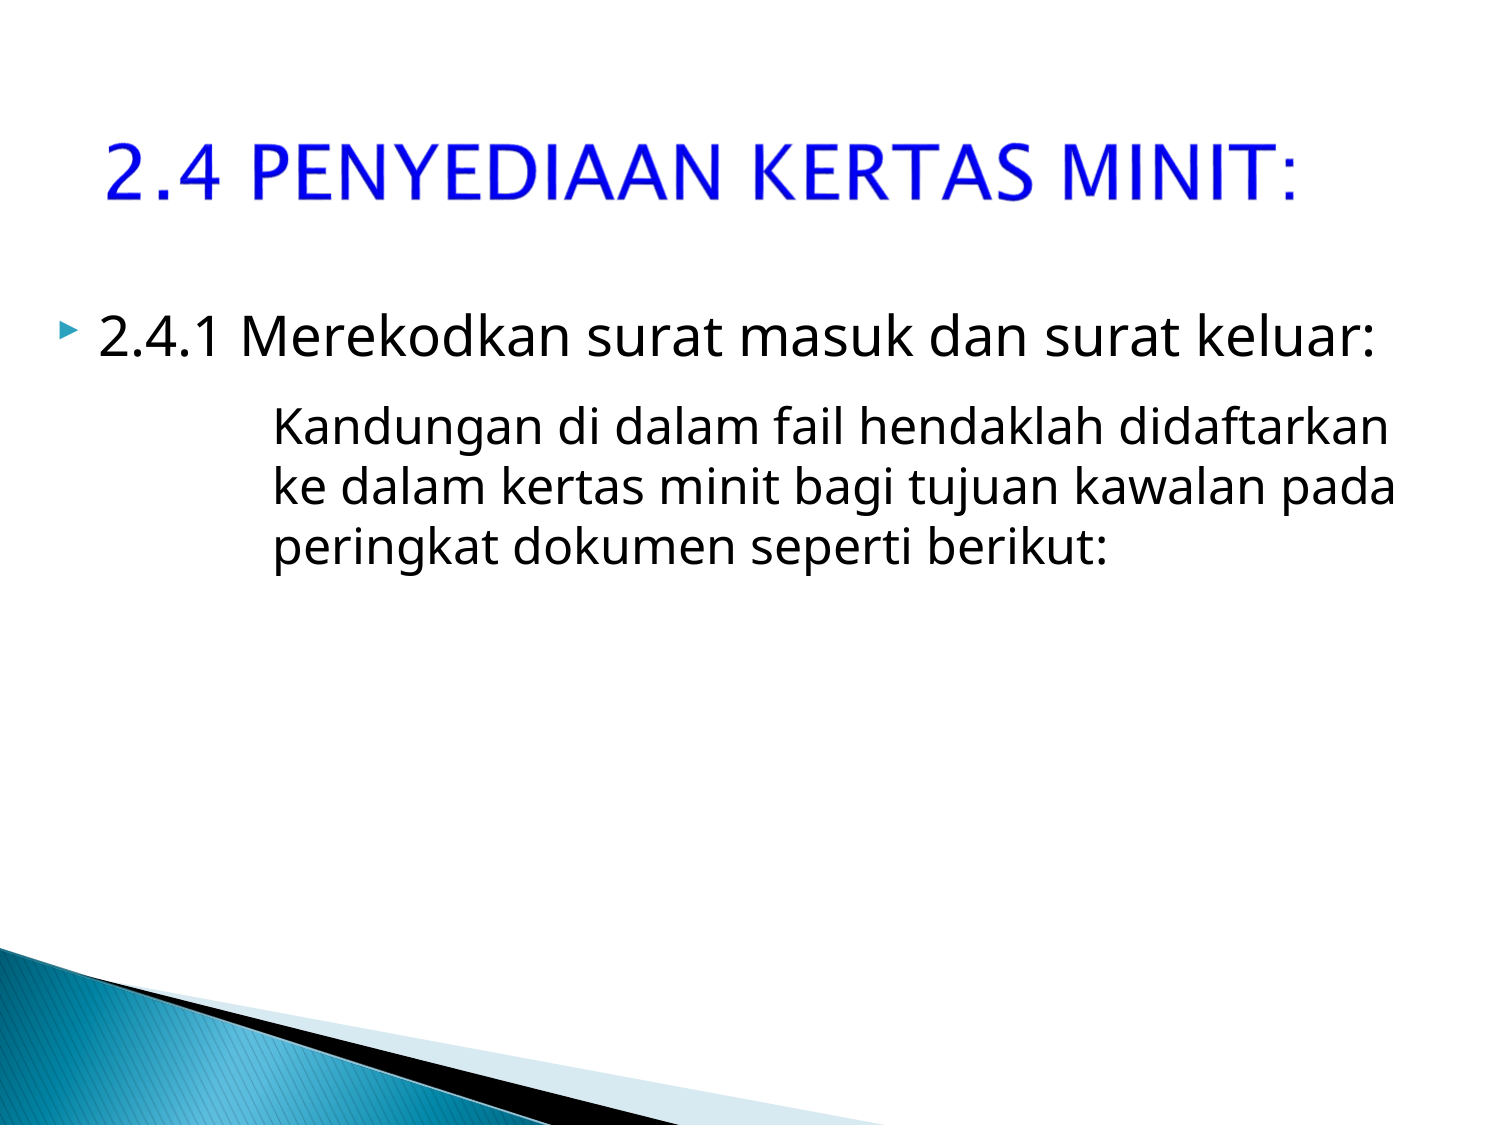

# 2.4.1 Merekodkan surat masuk dan surat keluar:
Kandungan di dalam fail hendaklah didaftarkan ke dalam kertas minit bagi tujuan kawalan pada peringkat dokumen seperti berikut: